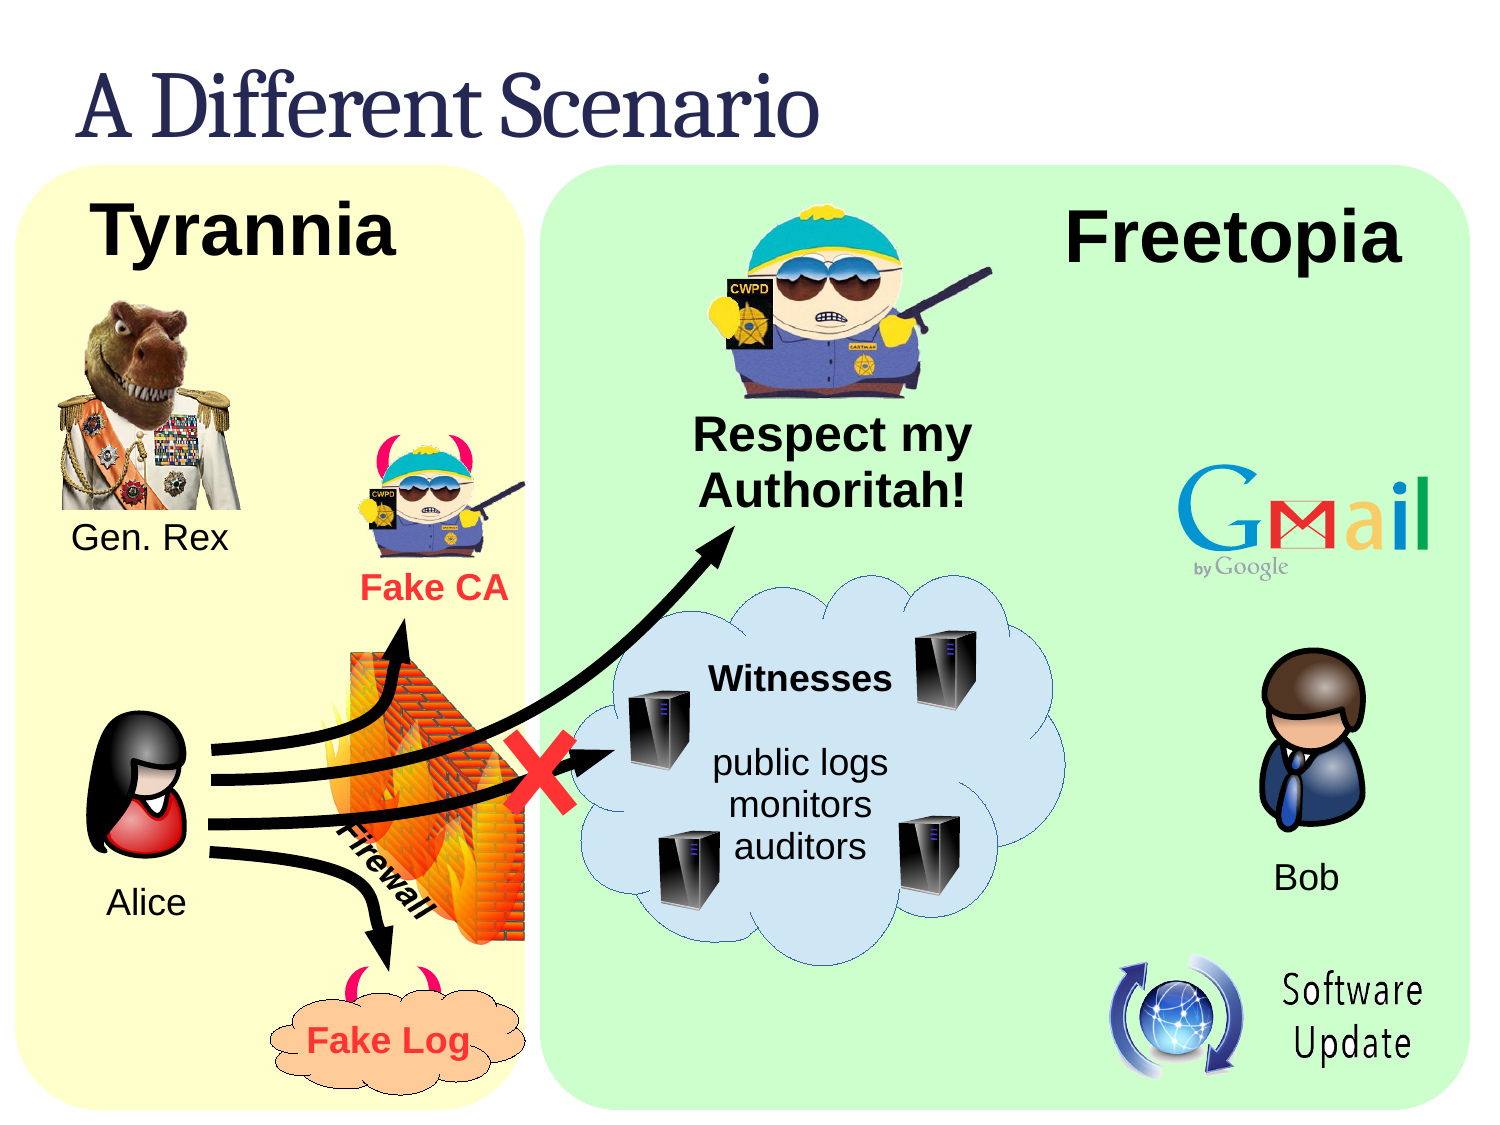

# A Different Scenario
Freetopia
Tyrannia
Respect my Authoritah!
Gen. Rex
Fake CA
Witnesses
public logs
monitors
auditors
Bob
Alice
Fake Log